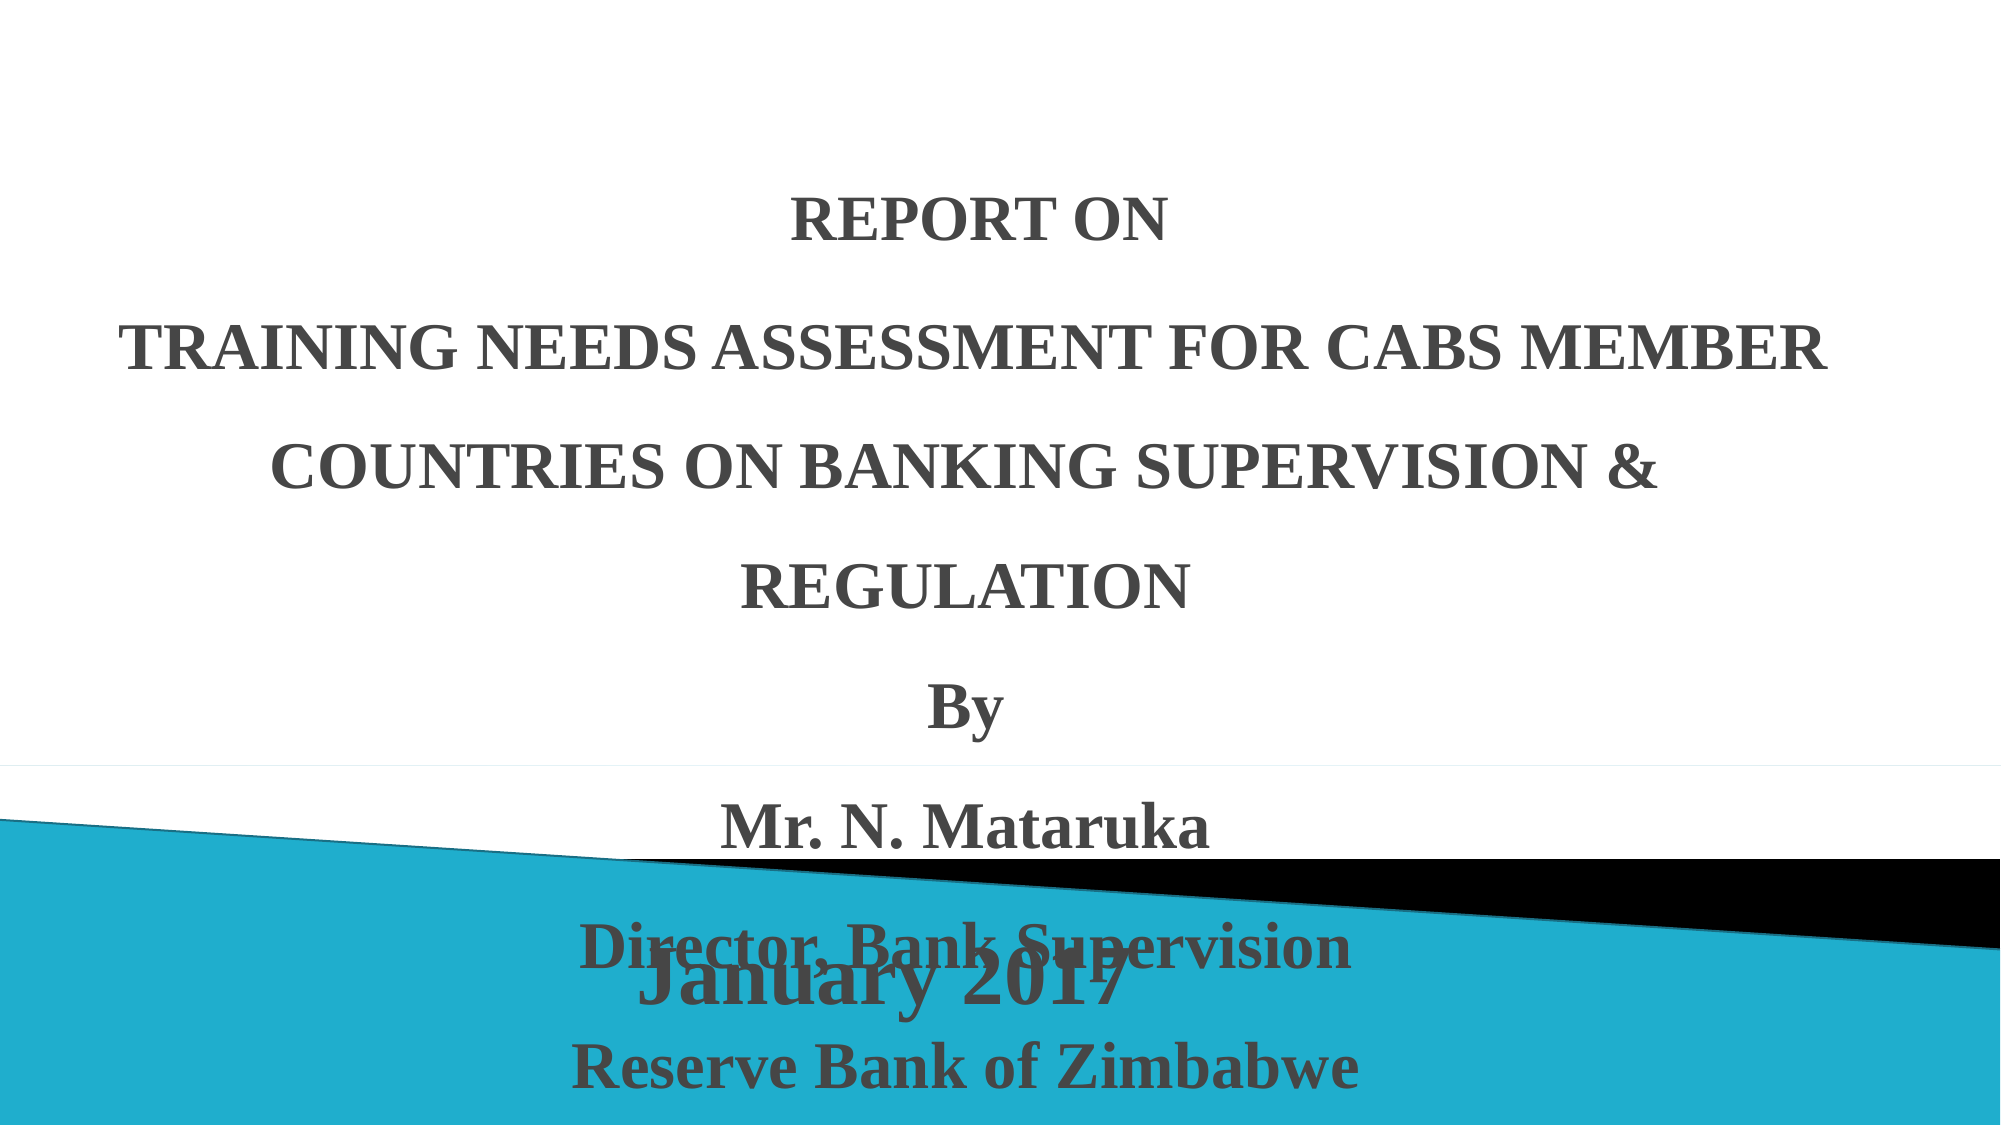

# REPORT ON TRAINING NEEDS ASSESSMENT FOR CABS MEMBER COUNTRIES ON BANKING SUPERVISION & REGULATION By Mr. N. Mataruka Director, Bank Supervision Reserve Bank of Zimbabwe
January 2017